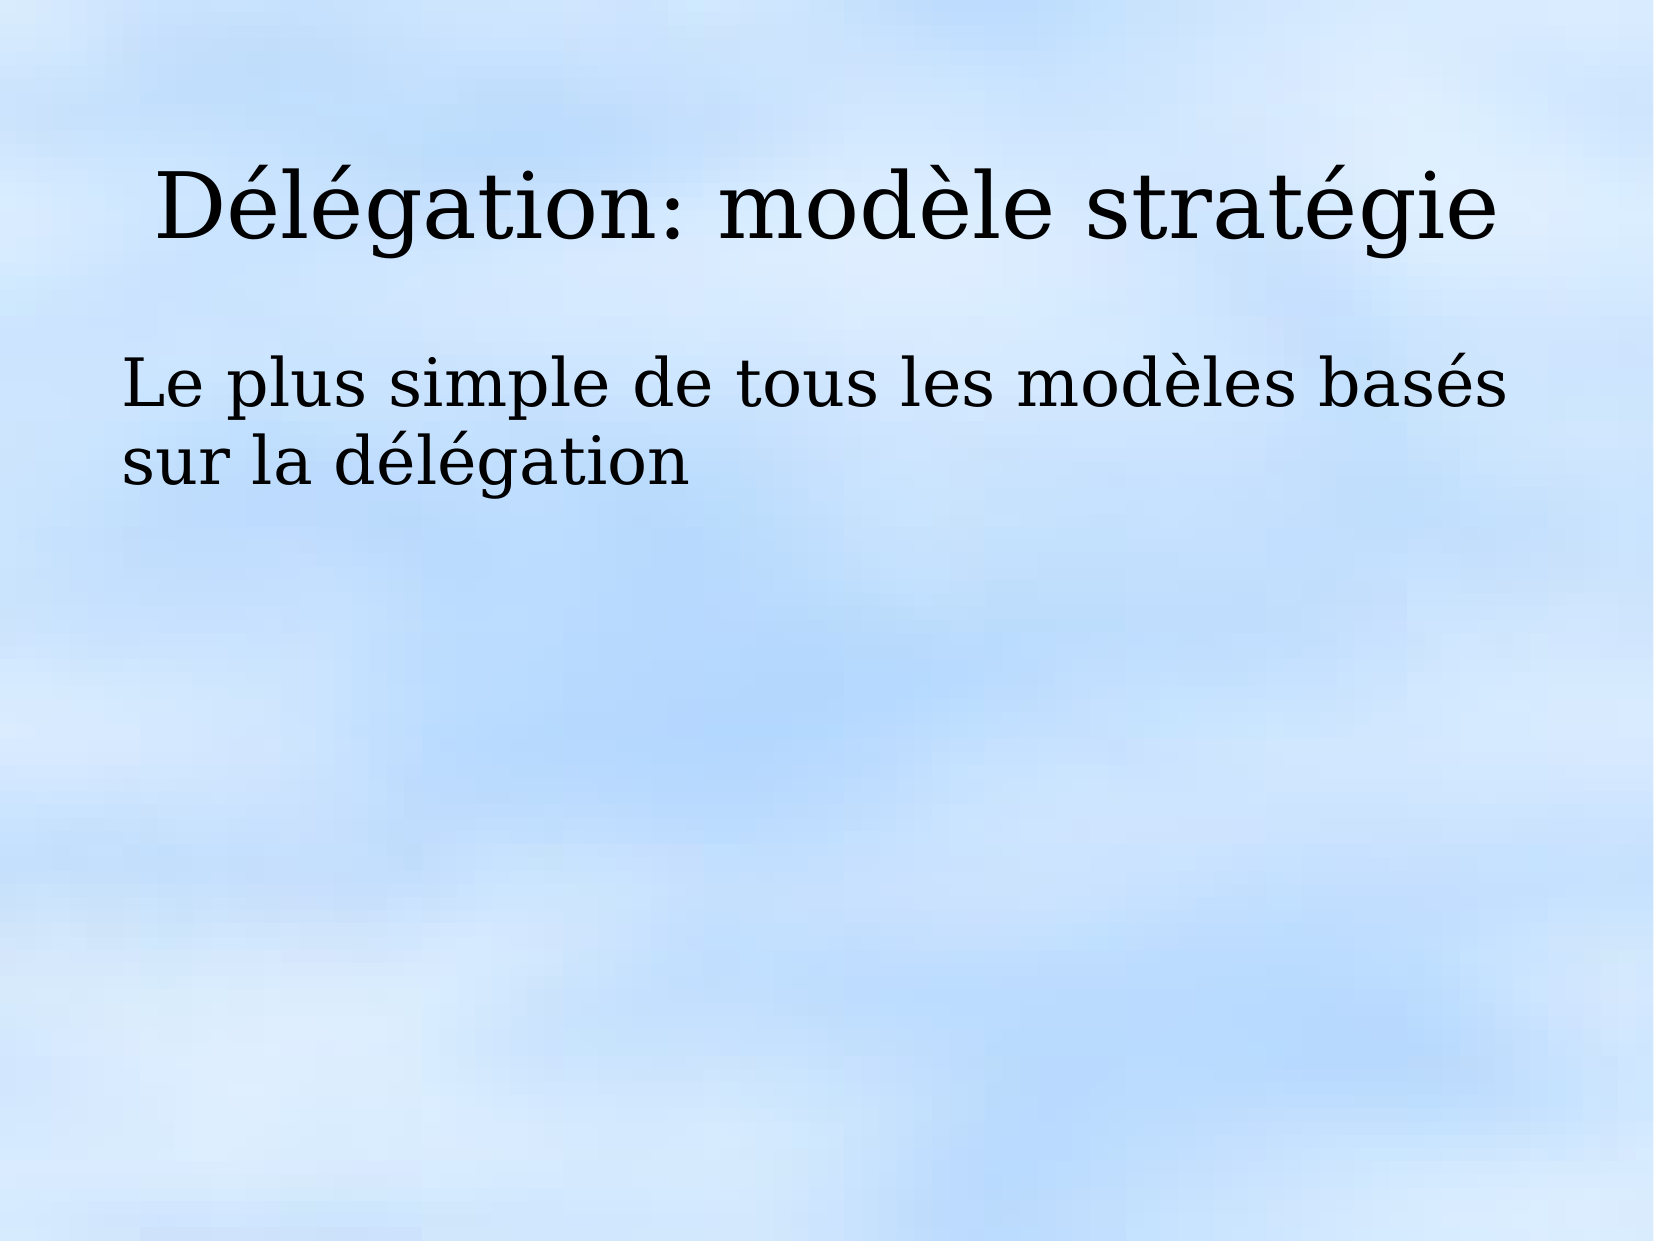

# Délégation: modèle stratégie
Le plus simple de tous les modèles basés sur la délégation